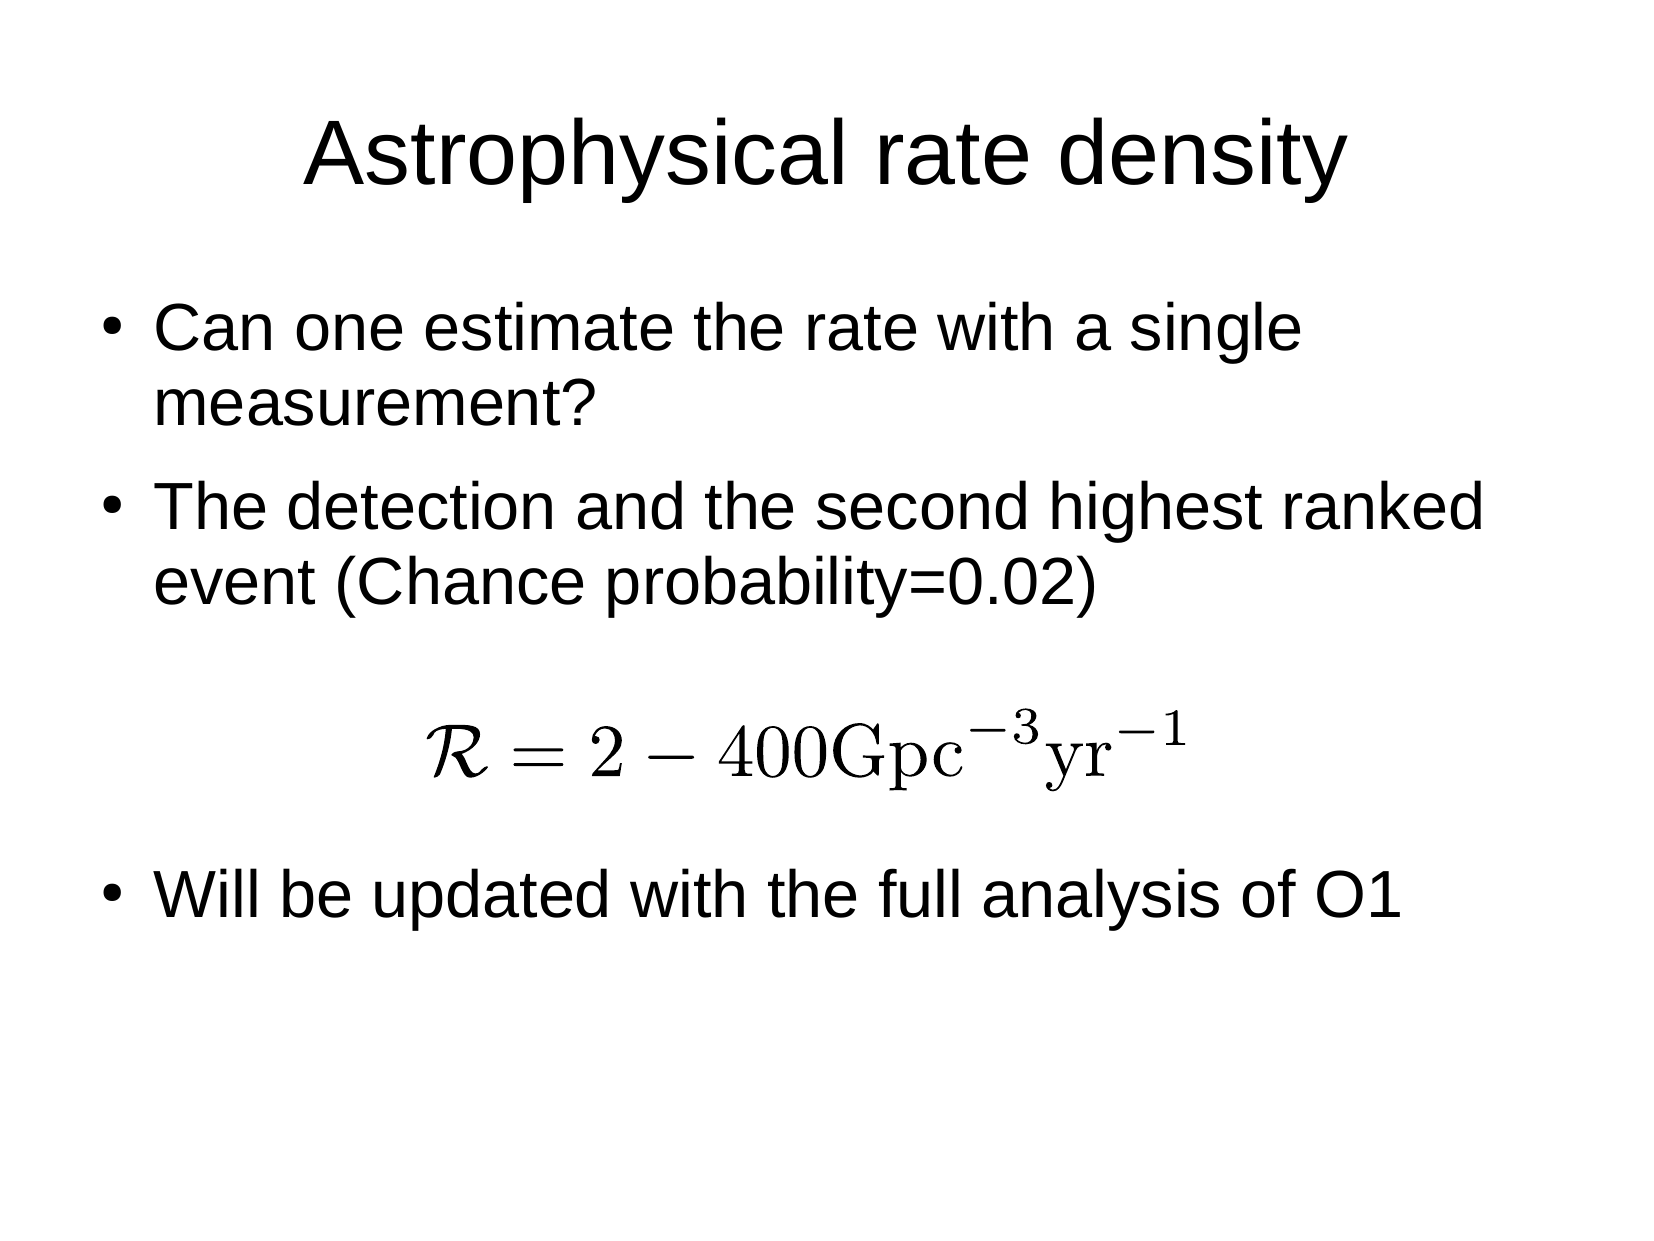

# Astrophysical rate density
Can one estimate the rate with a single measurement?
The detection and the second highest ranked event (Chance probability=0.02)
Will be updated with the full analysis of O1